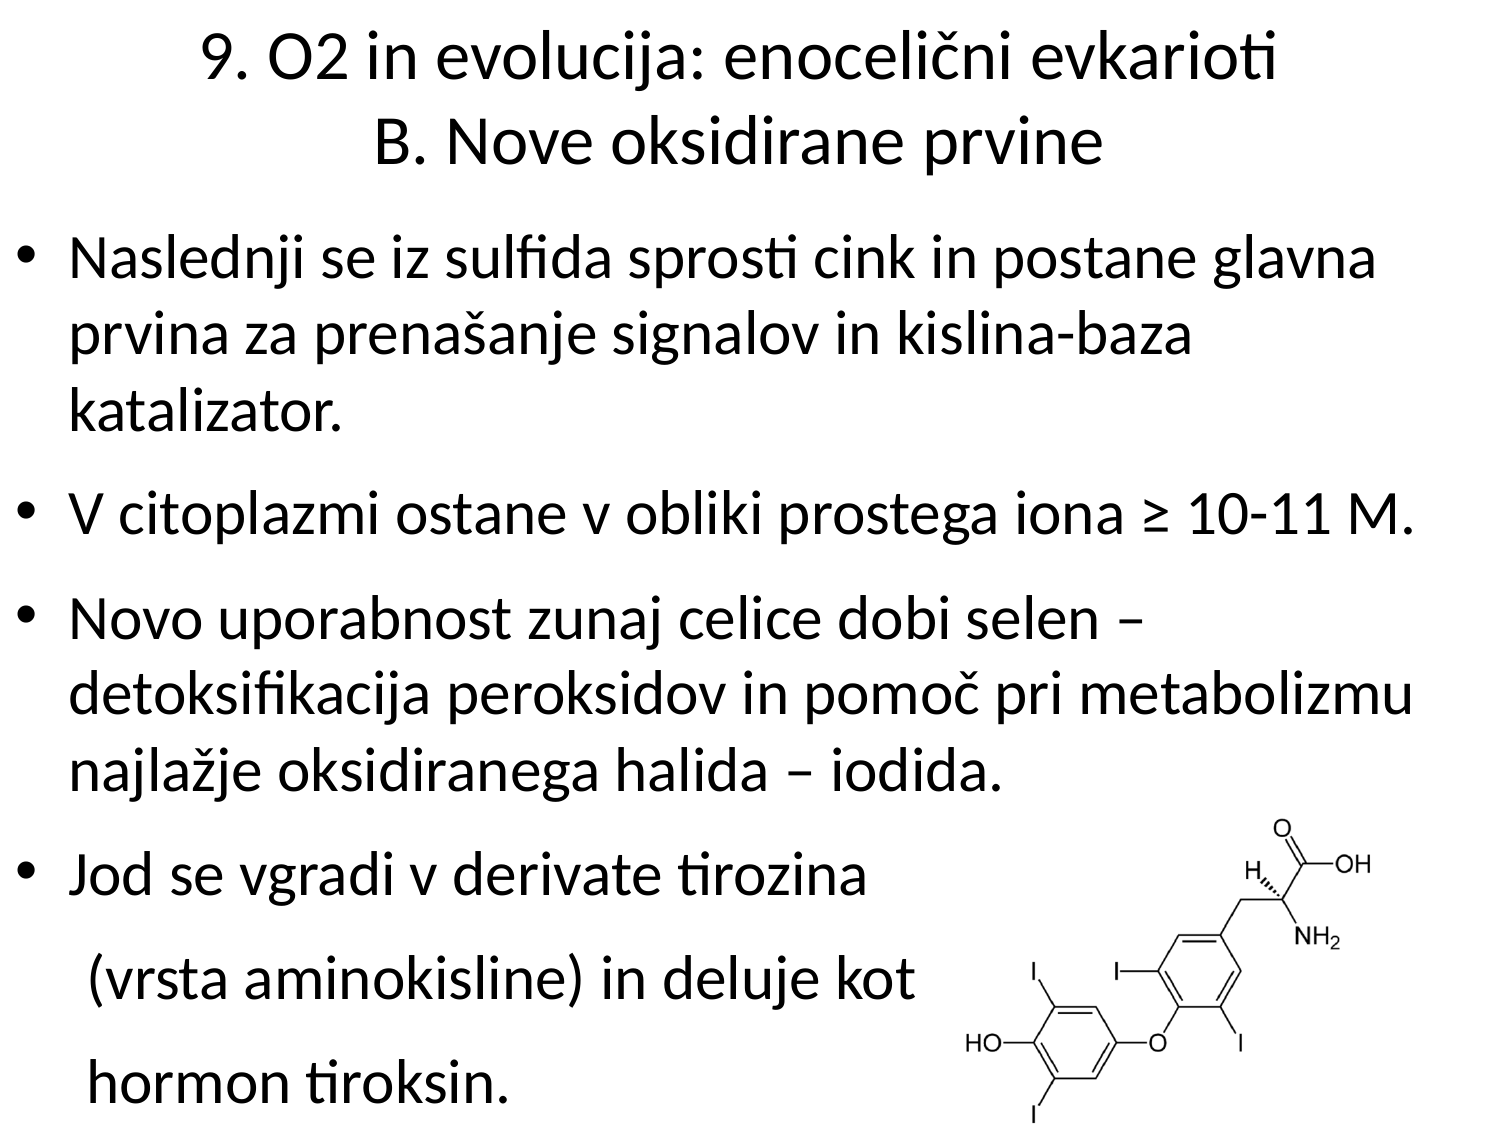

# 9. O2 in evolucija: enocelični evkarioti B. Nove oksidirane prvine
Naslednji se iz sulfida sprosti cink in postane glavna prvina za prenašanje signalov in kislina-baza katalizator.
V citoplazmi ostane v obliki prostega iona ≥ 10-11 M.
Novo uporabnost zunaj celice dobi selen – detoksifikacija peroksidov in pomoč pri metabolizmu najlažje oksidiranega halida – iodida.
Jod se vgradi v derivate tirozina
	(vrsta aminokisline) in deluje kot
	hormon tiroksin.